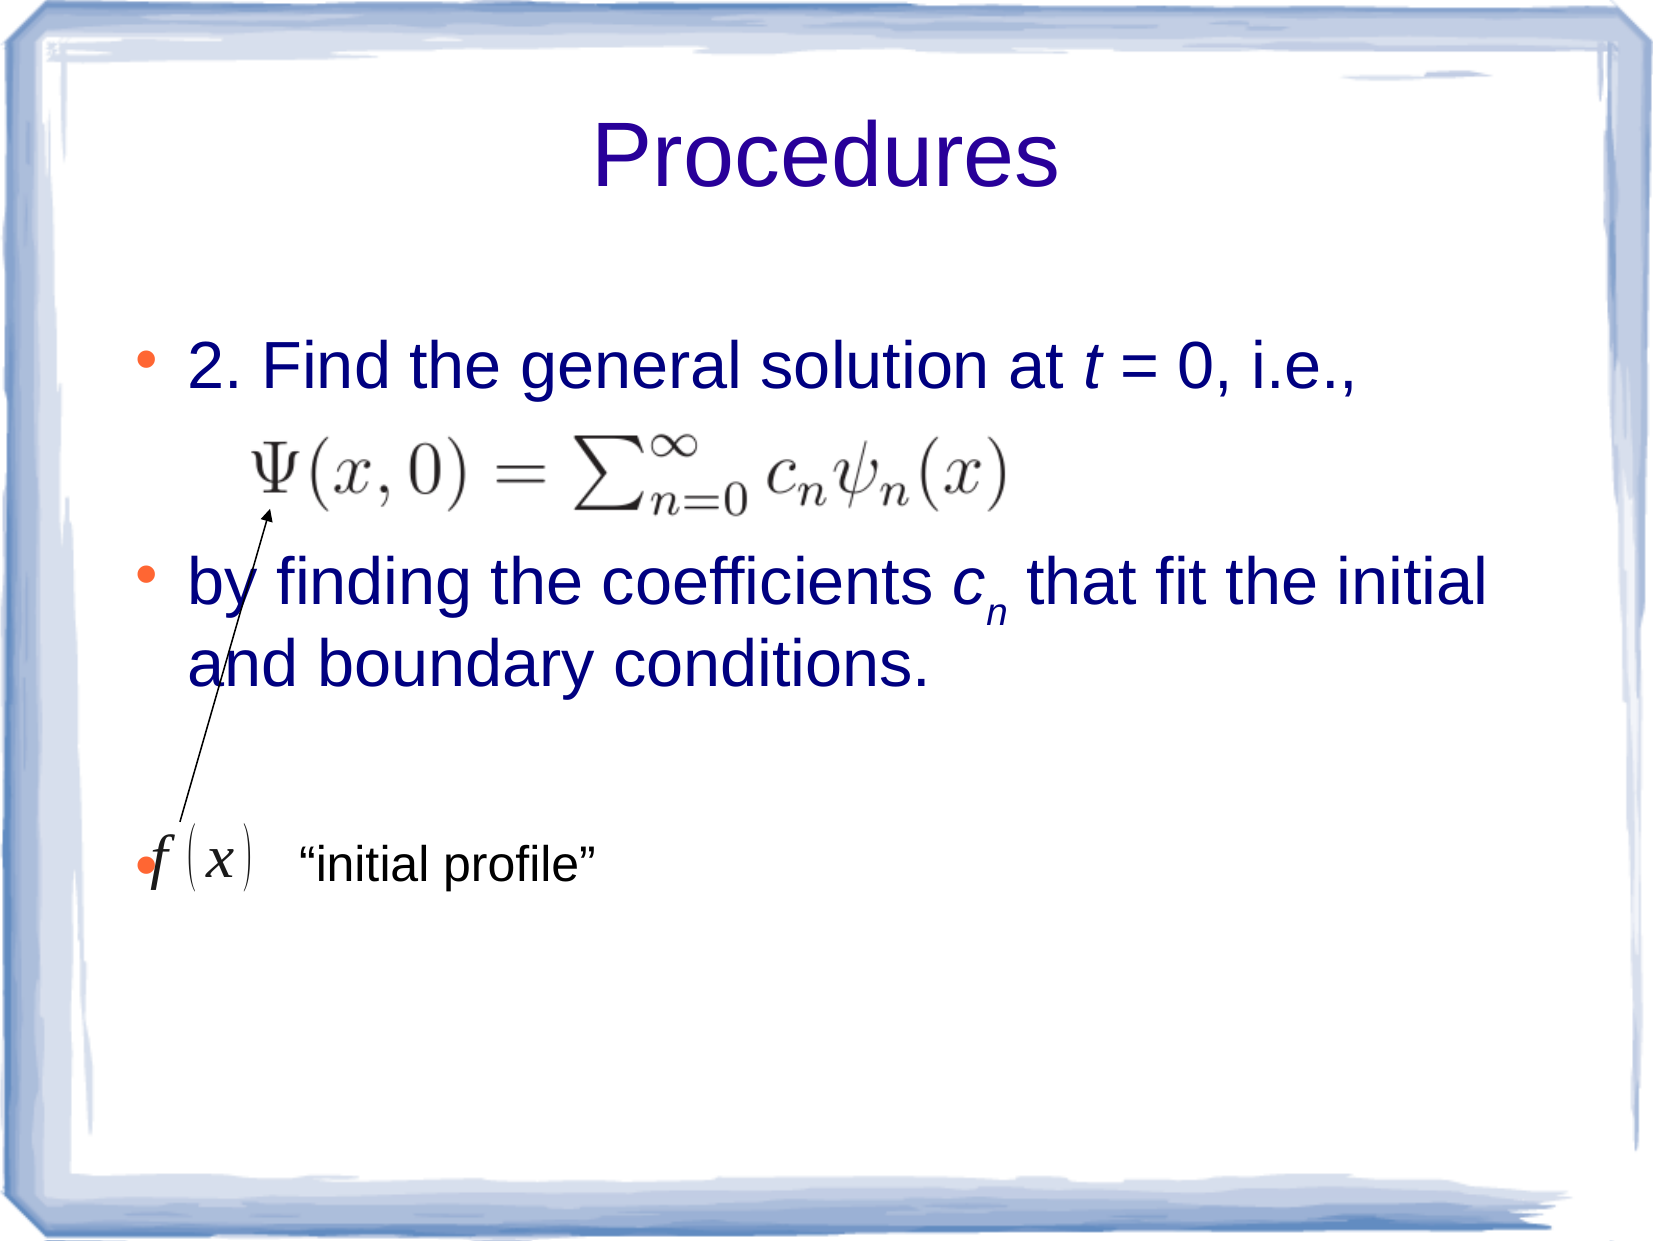

# Procedures
2. Find the general solution at t = 0, i.e.,
by finding the coefficients cn that fit the initial and boundary conditions.
“initial profile”